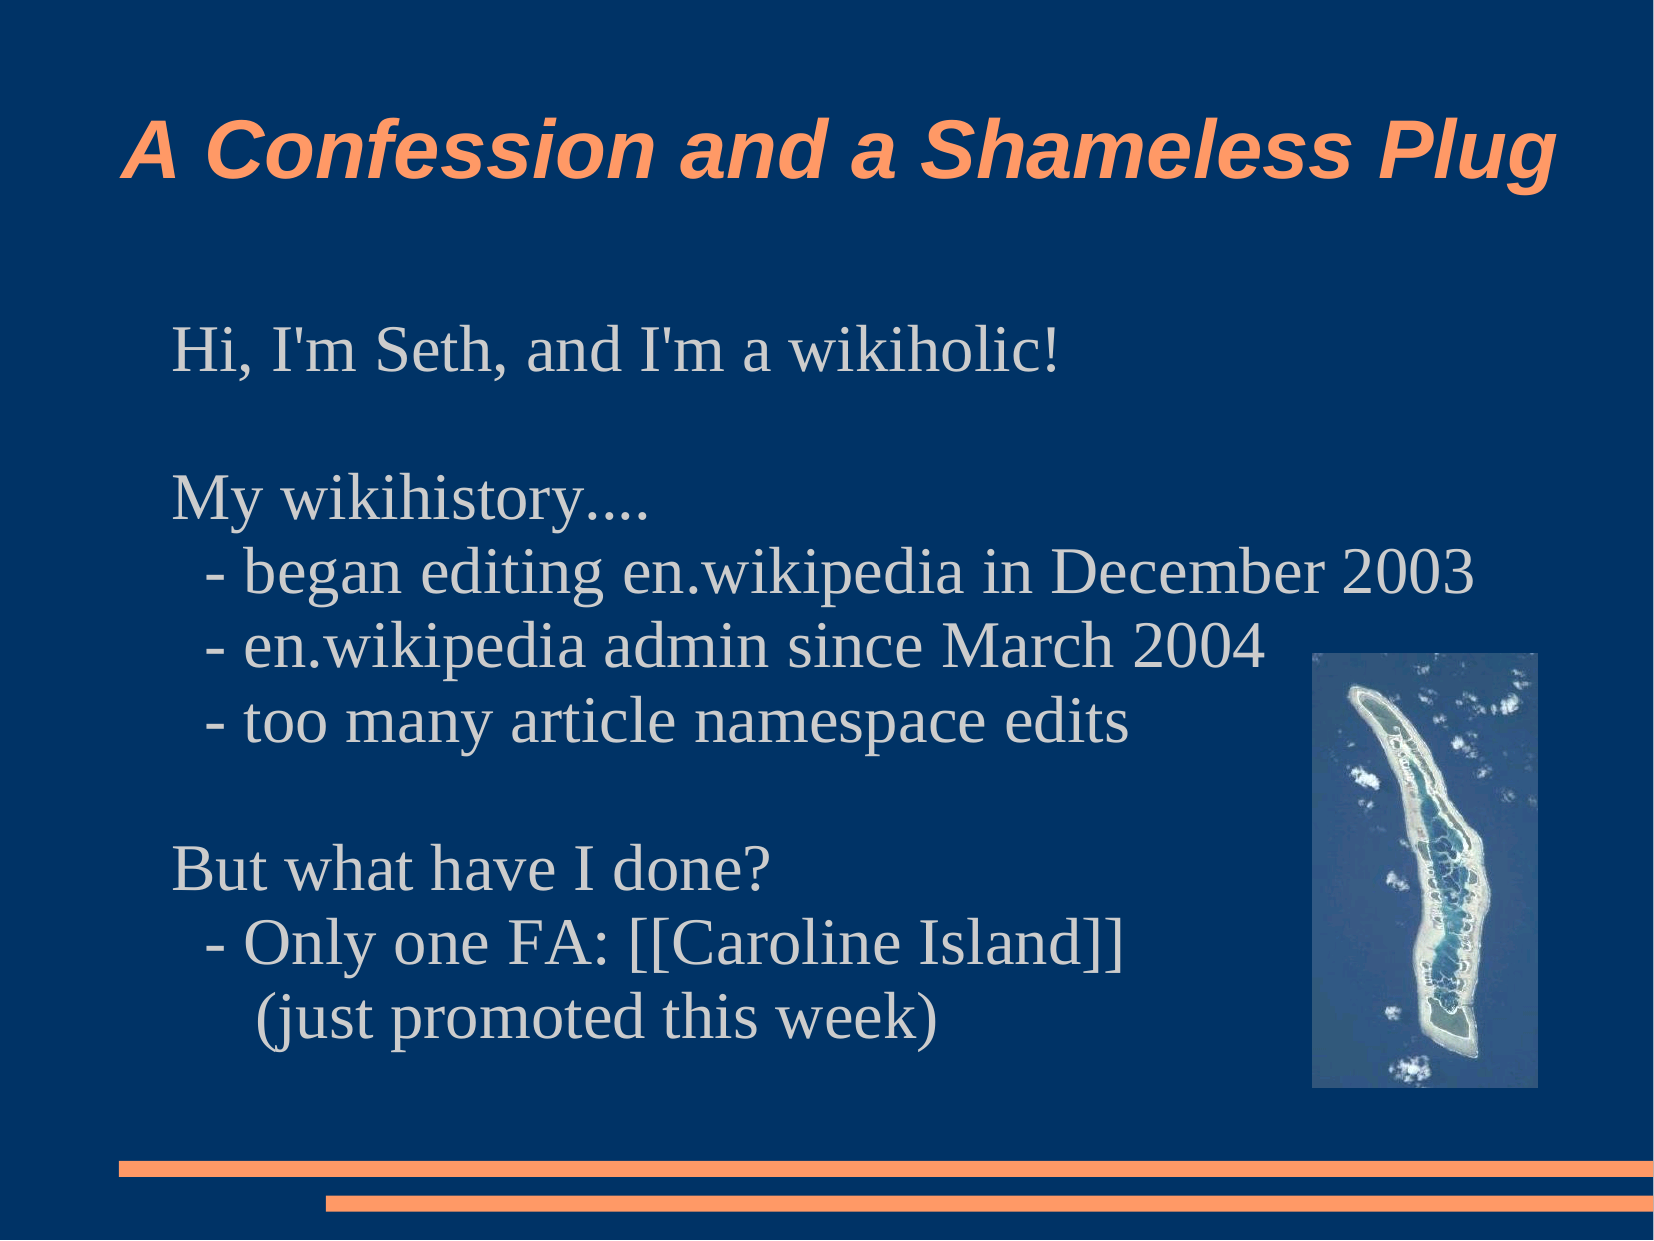

# A Confession and a Shameless Plug
Hi, I'm Seth, and I'm a wikiholic!
My wikihistory....
 - began editing en.wikipedia in December 2003
 - en.wikipedia admin since March 2004
 - too many article namespace edits
But what have I done?
 - Only one FA: [[Caroline Island]]
 (just promoted this week)